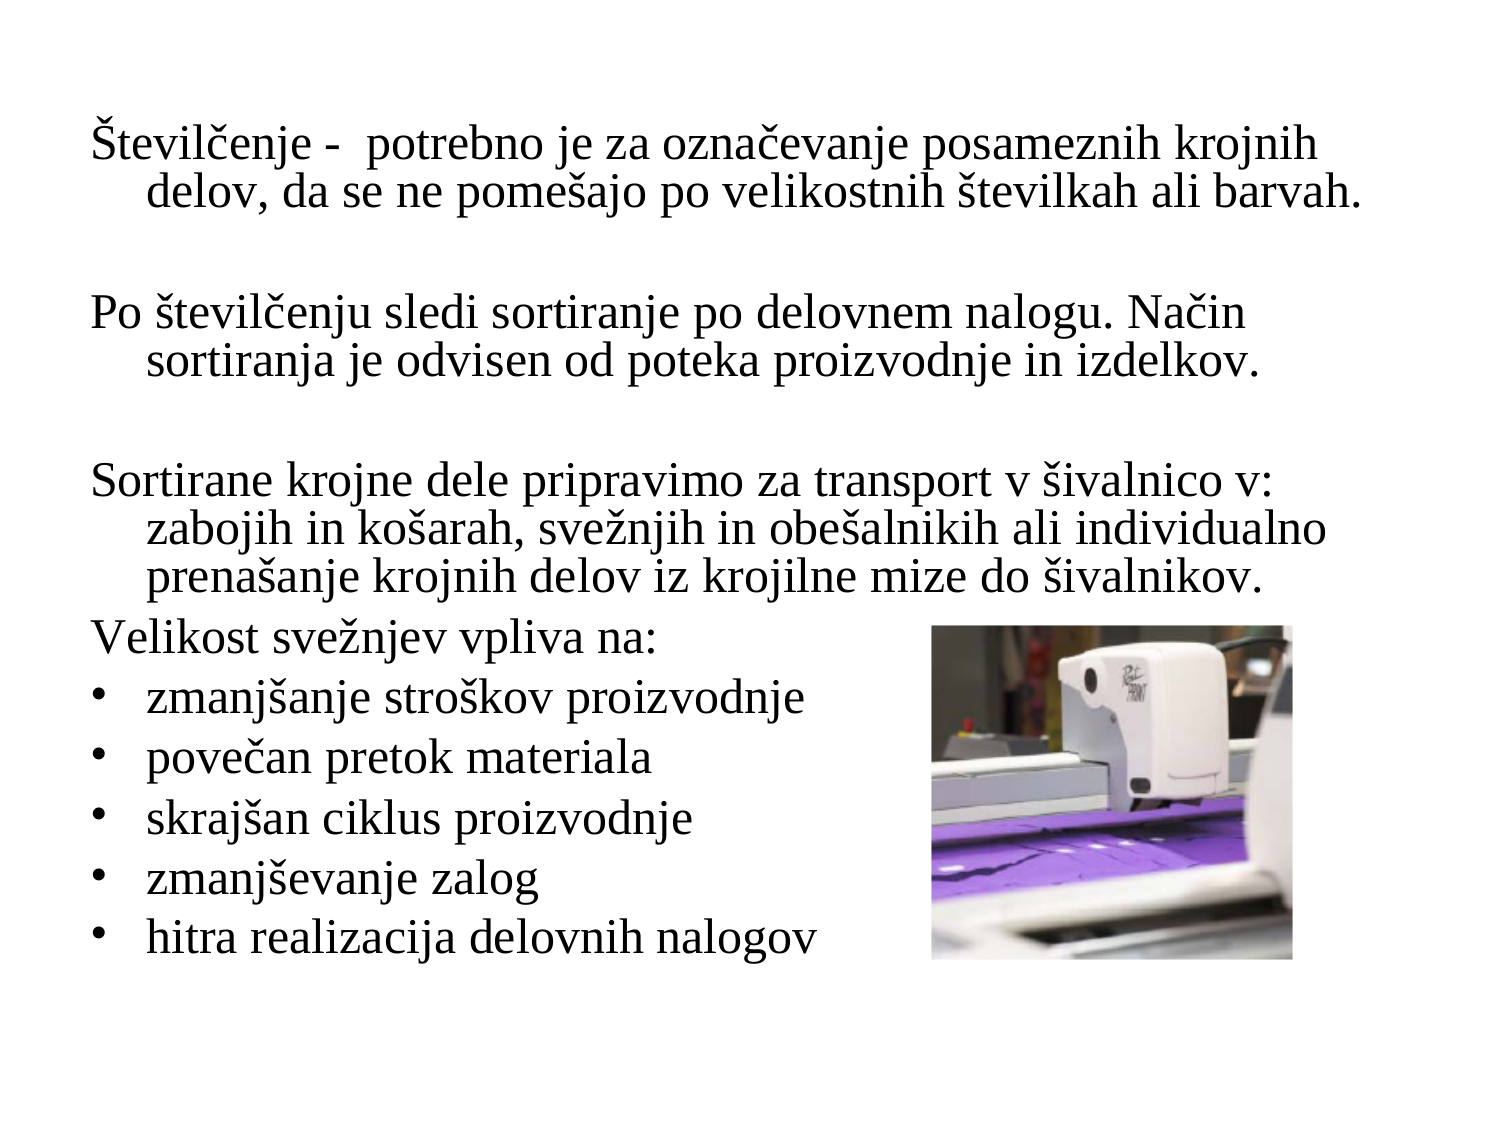

# Številčenje - potrebno je za označevanje posameznih krojnih delov, da se ne pomešajo po velikostnih številkah ali barvah.
Po številčenju sledi sortiranje po delovnem nalogu. Način sortiranja je odvisen od poteka proizvodnje in izdelkov.
Sortirane krojne dele pripravimo za transport v šivalnico v: zabojih in košarah, svežnjih in obešalnikih ali individualno prenašanje krojnih delov iz krojilne mize do šivalnikov.
Velikost svežnjev vpliva na:
zmanjšanje stroškov proizvodnje
povečan pretok materiala
skrajšan ciklus proizvodnje
zmanjševanje zalog
hitra realizacija delovnih nalogov